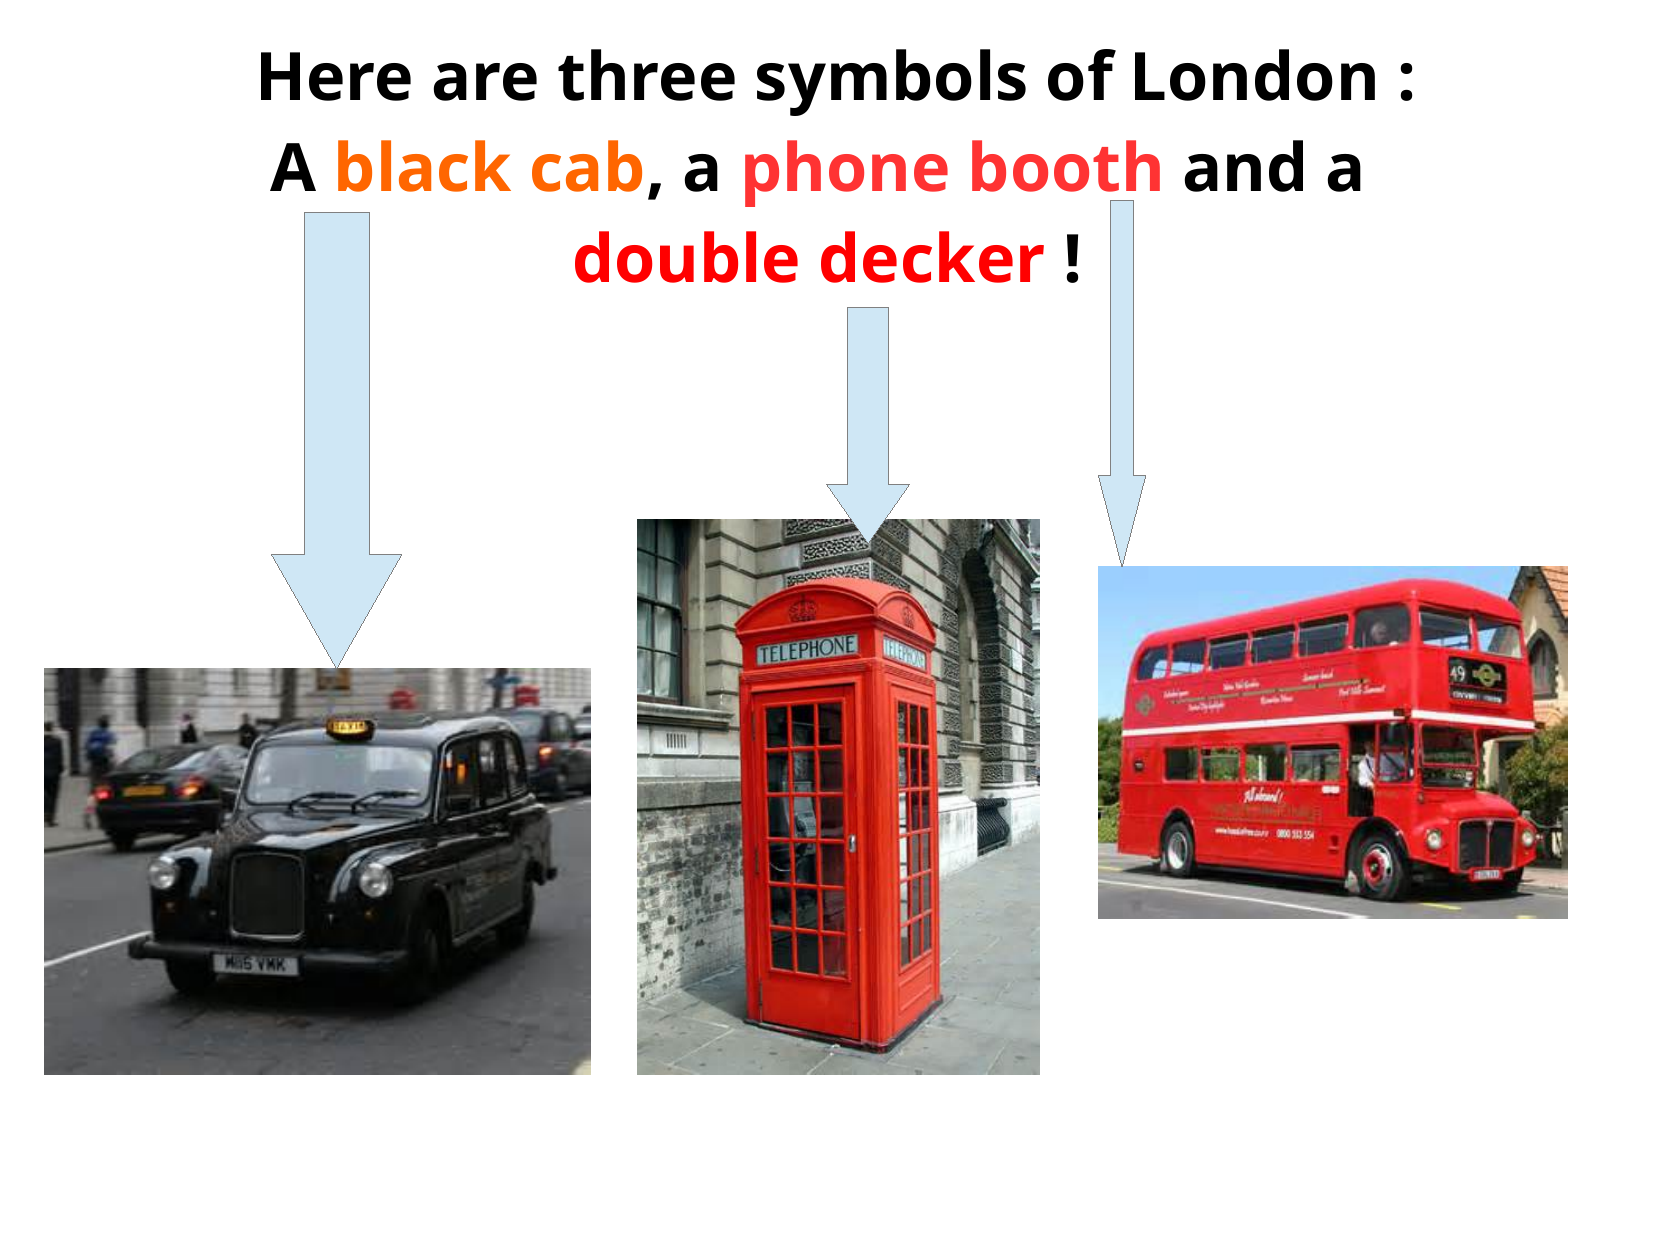

# Here are three symbols of London : A black cab, a phone booth and a double decker !